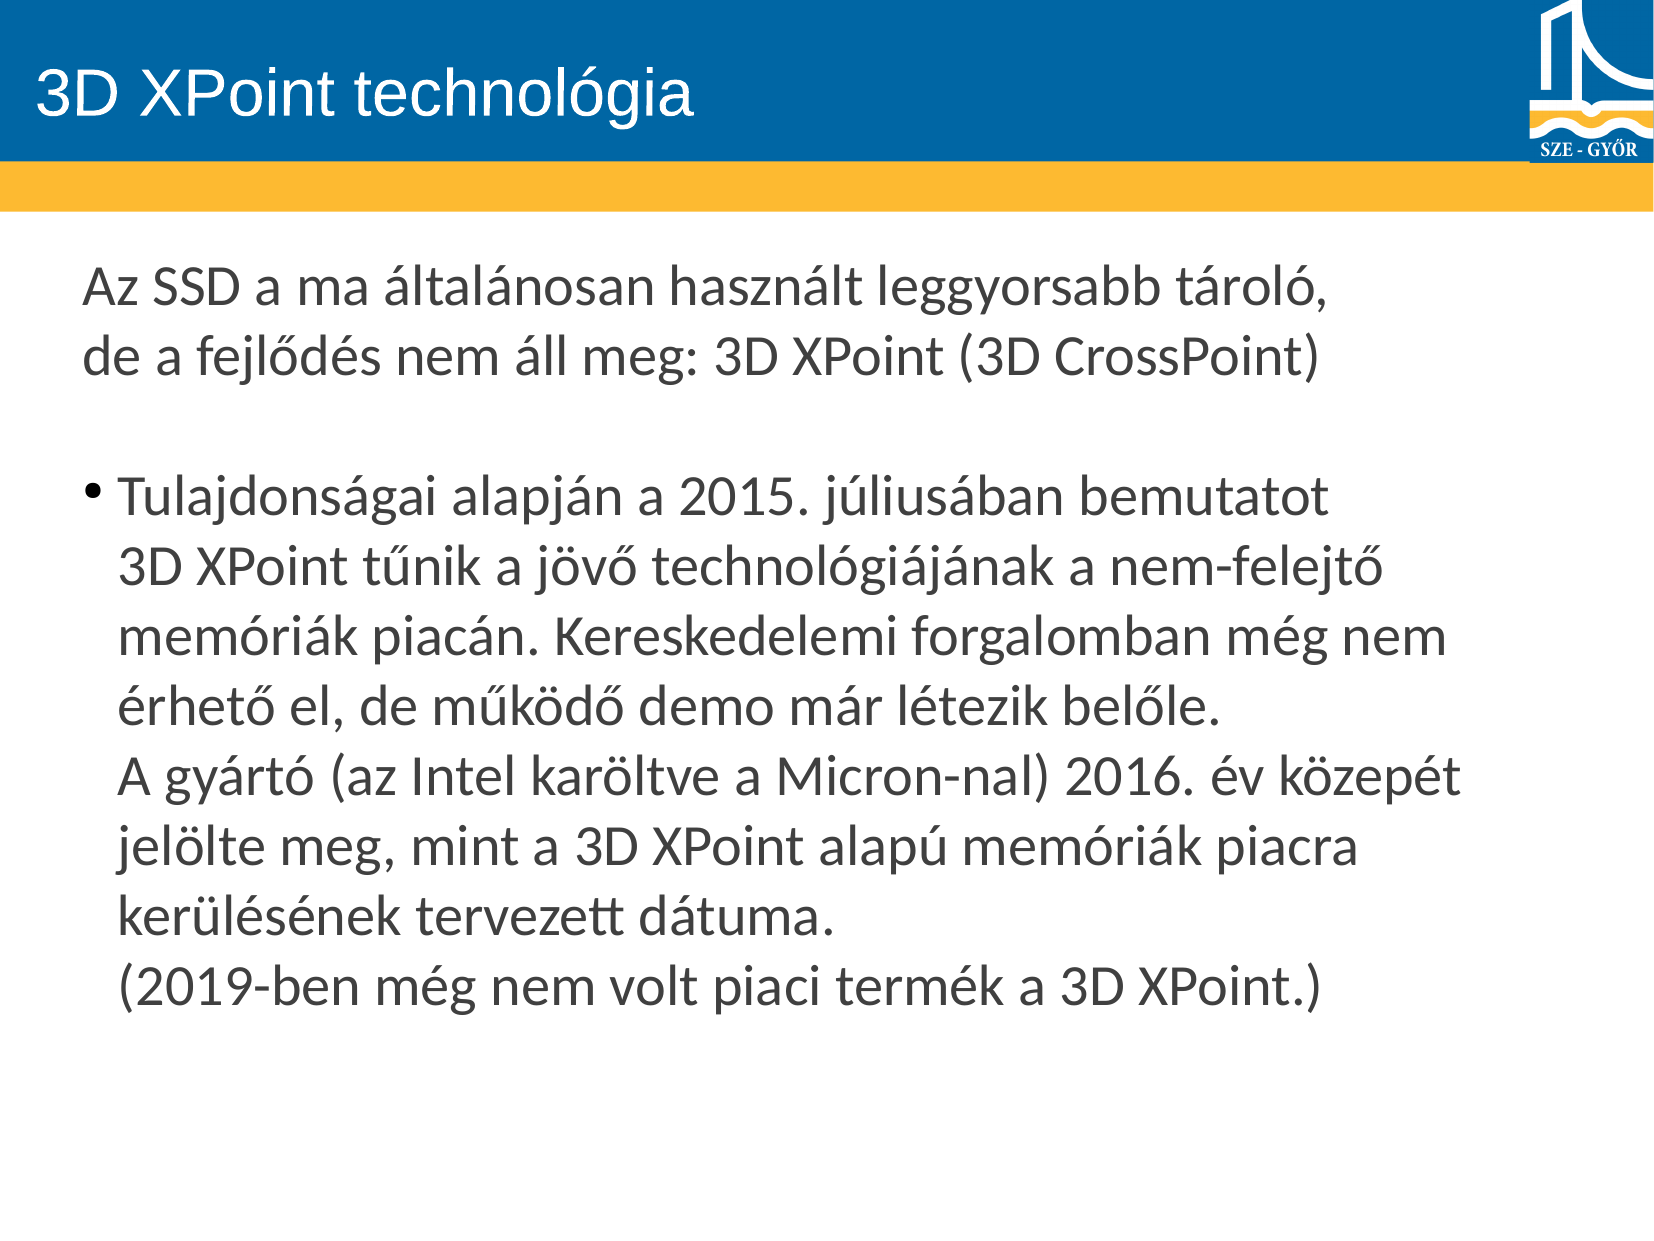

3D XPoint technológia
Az SSD a ma általánosan használt leggyorsabb tároló,
de a fejlődés nem áll meg: 3D XPoint (3D CrossPoint)
Tulajdonságai alapján a 2015. júliusában bemutatot
3D XPoint tűnik a jövő technológiájának a nem-felejtő memóriák piacán. Kereskedelemi forgalomban még nem érhető el, de működő demo már létezik belőle.
A gyártó (az Intel karöltve a Micron-nal) 2016. év közepét jelölte meg, mint a 3D XPoint alapú memóriák piacra kerülésének tervezett dátuma.
(2019-ben még nem volt piaci termék a 3D XPoint.)